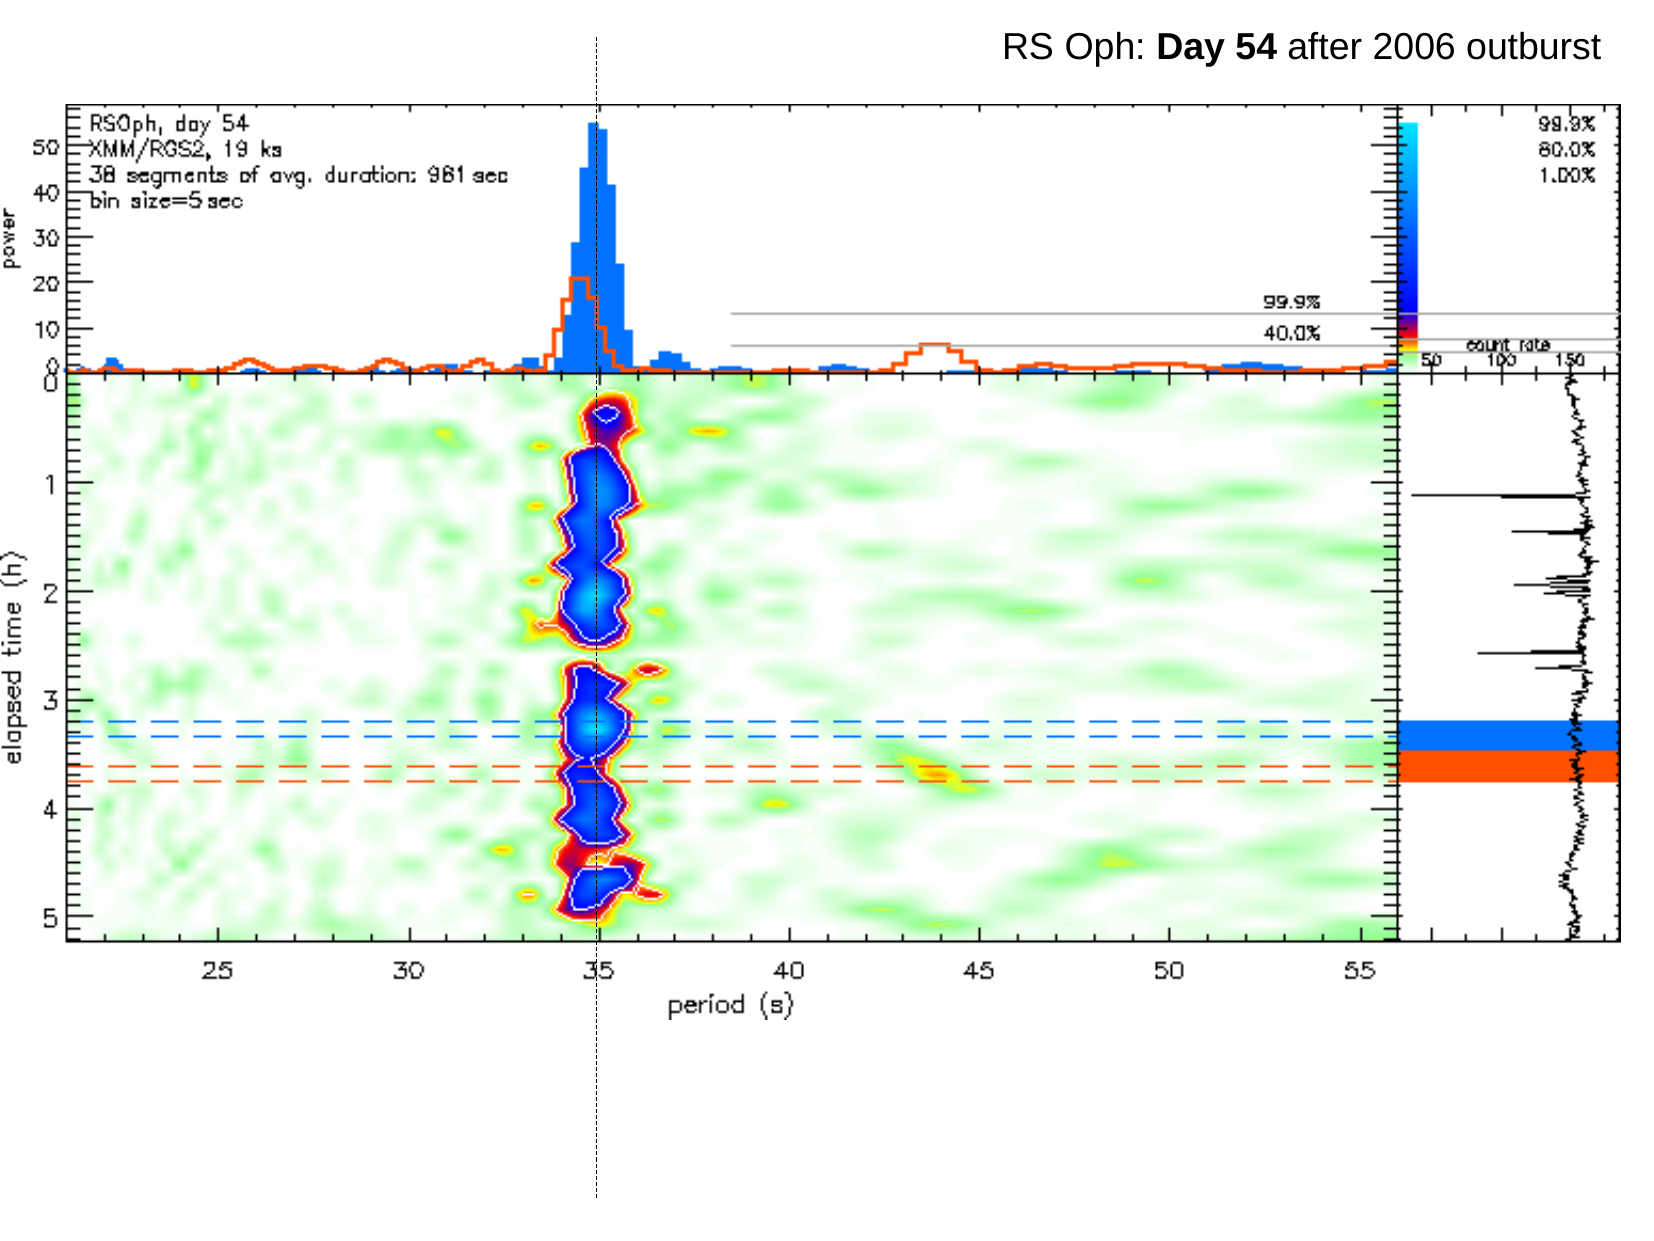

RS Oph: Day 54 after 2006 outburst